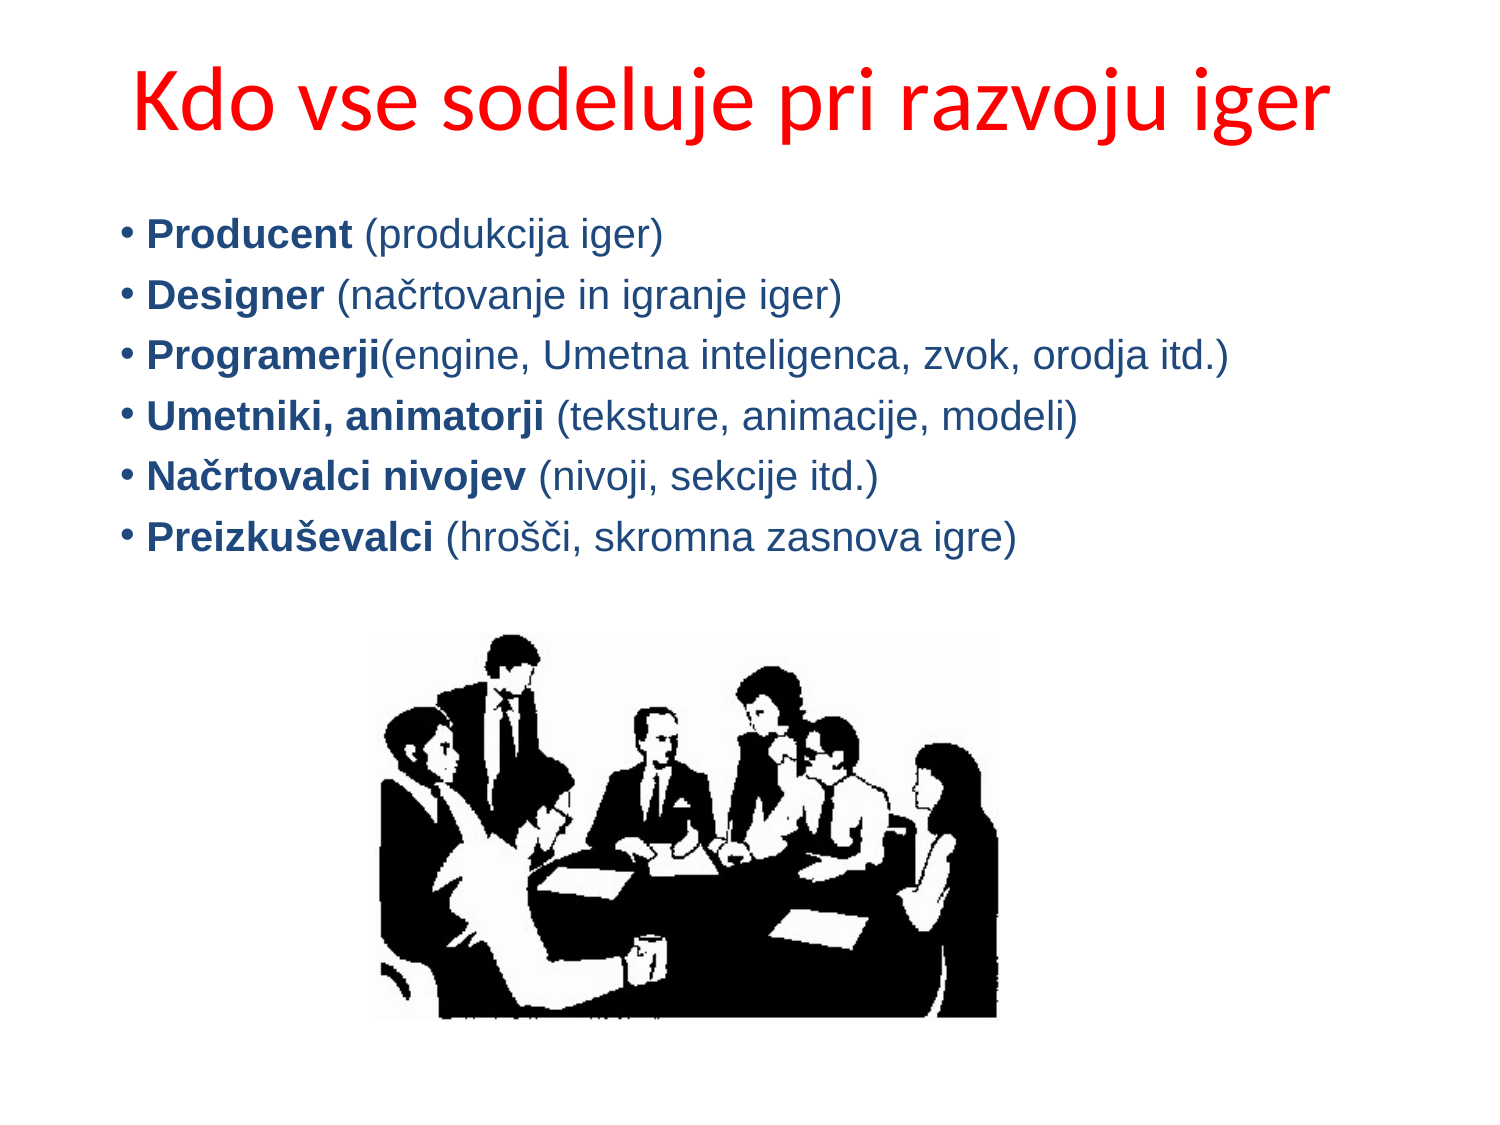

# Kdo vse sodeluje pri razvoju iger
 Producent (produkcija iger)
 Designer (načrtovanje in igranje iger)
 Programerji(engine, Umetna inteligenca, zvok, orodja itd.)
 Umetniki, animatorji (teksture, animacije, modeli)
 Načrtovalci nivojev (nivoji, sekcije itd.)
 Preizkuševalci (hrošči, skromna zasnova igre)